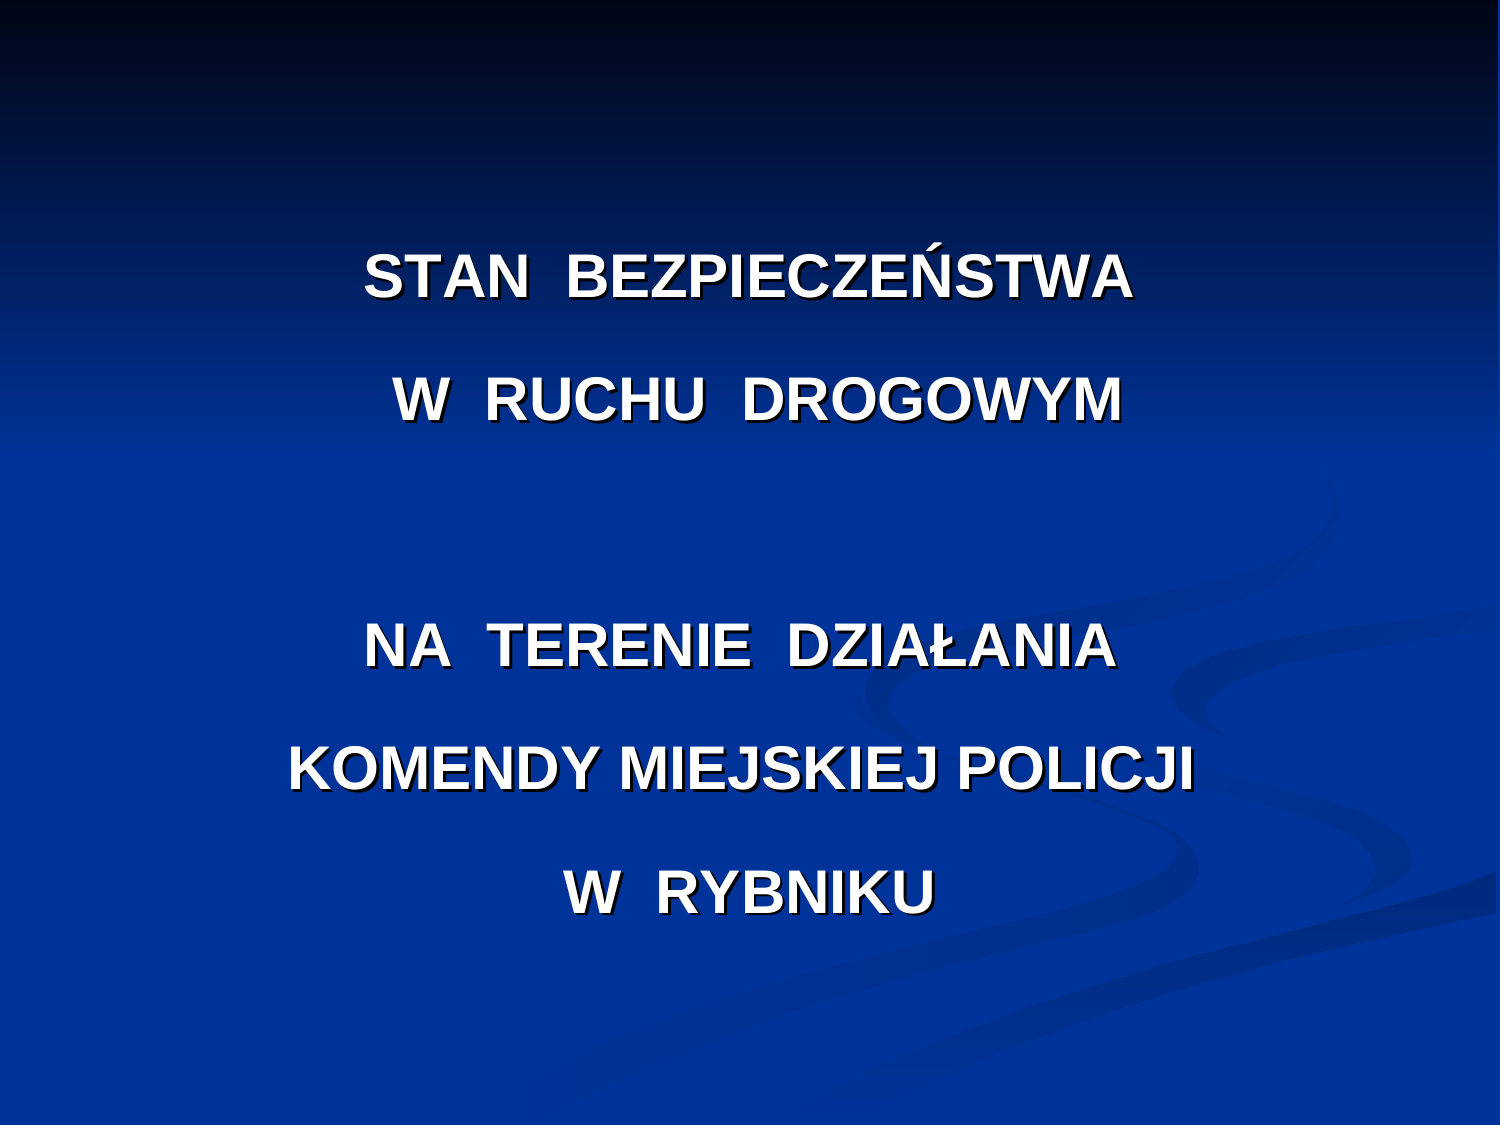

#
STAN BEZPIECZEŃSTWA
 W RUCHU DROGOWYM
NA TERENIE DZIAŁANIA
KOMENDY MIEJSKIEJ POLICJI
W RYBNIKU